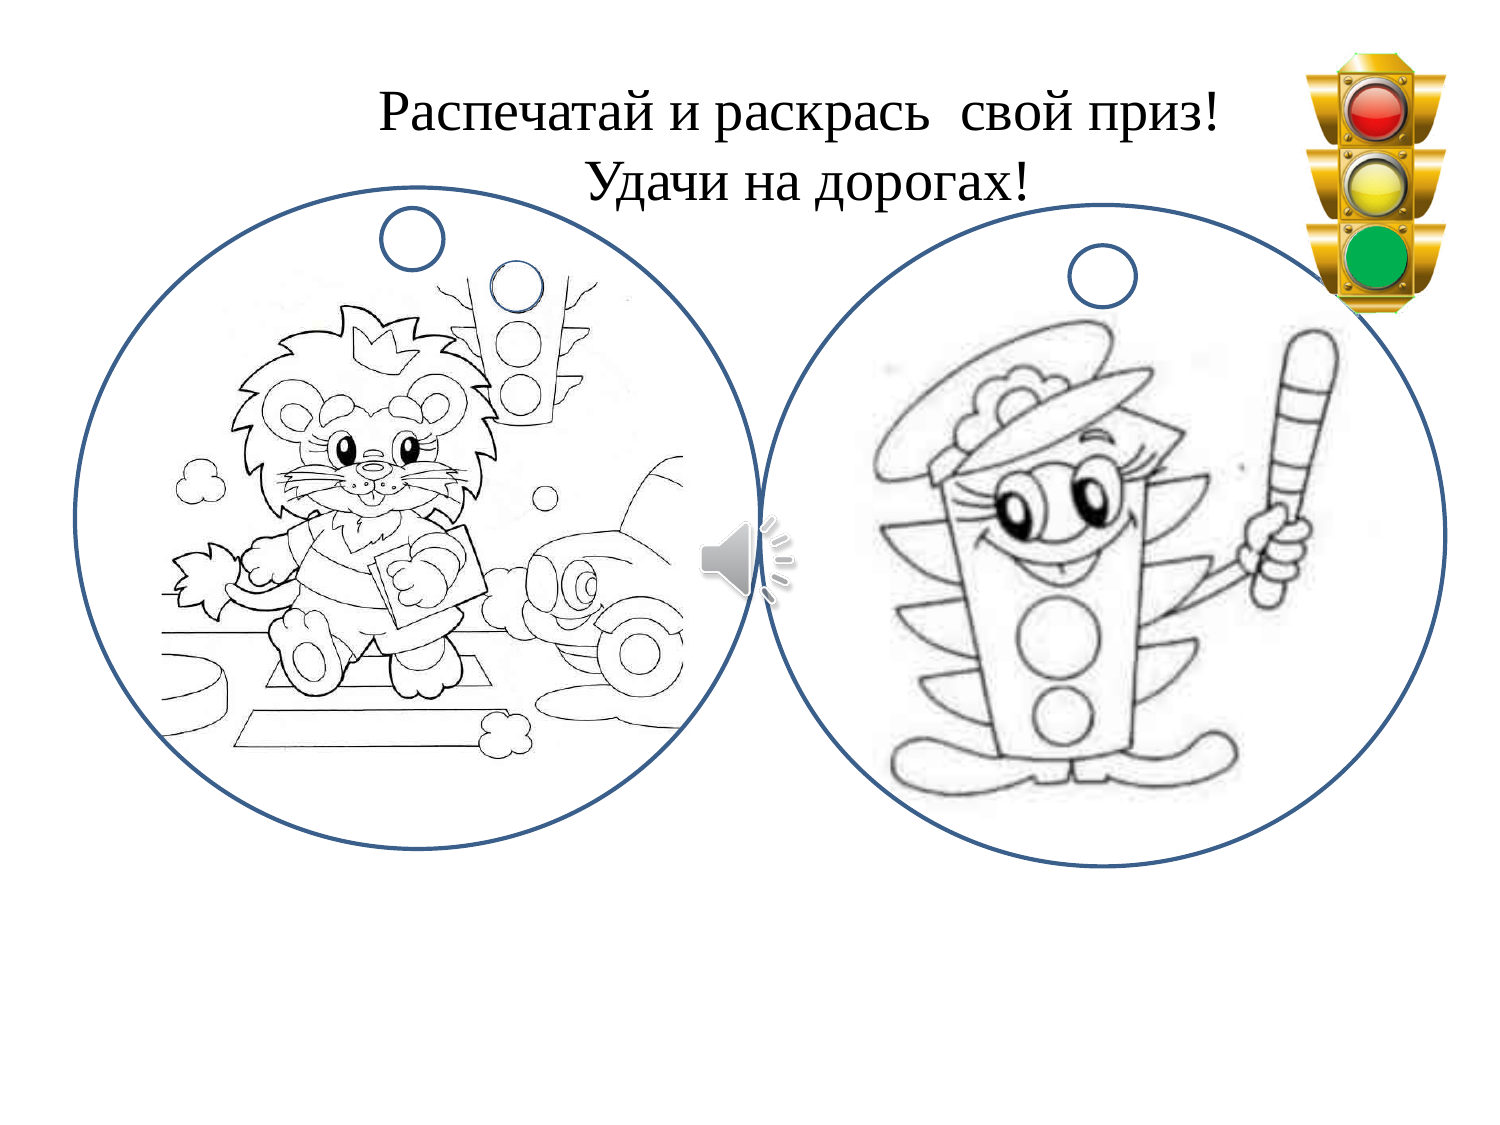

Распечатай и раскрась свой приз!
Удачи на дорогах!